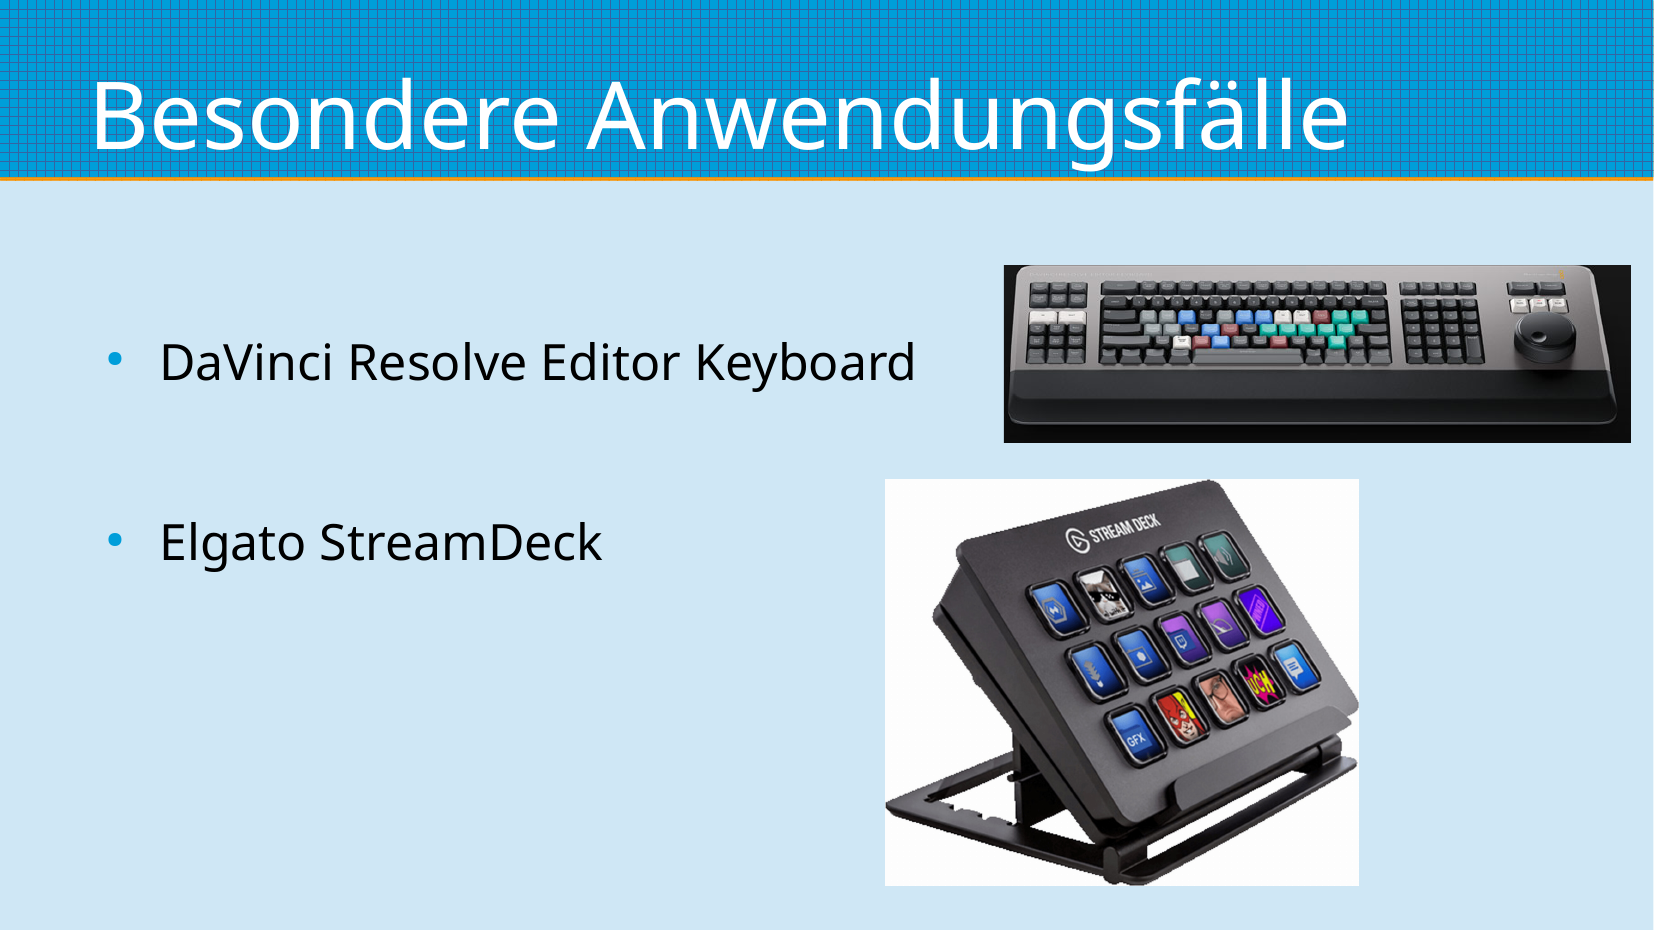

# Besondere Anwendungsfälle
DaVinci Resolve Editor Keyboard
Elgato StreamDeck